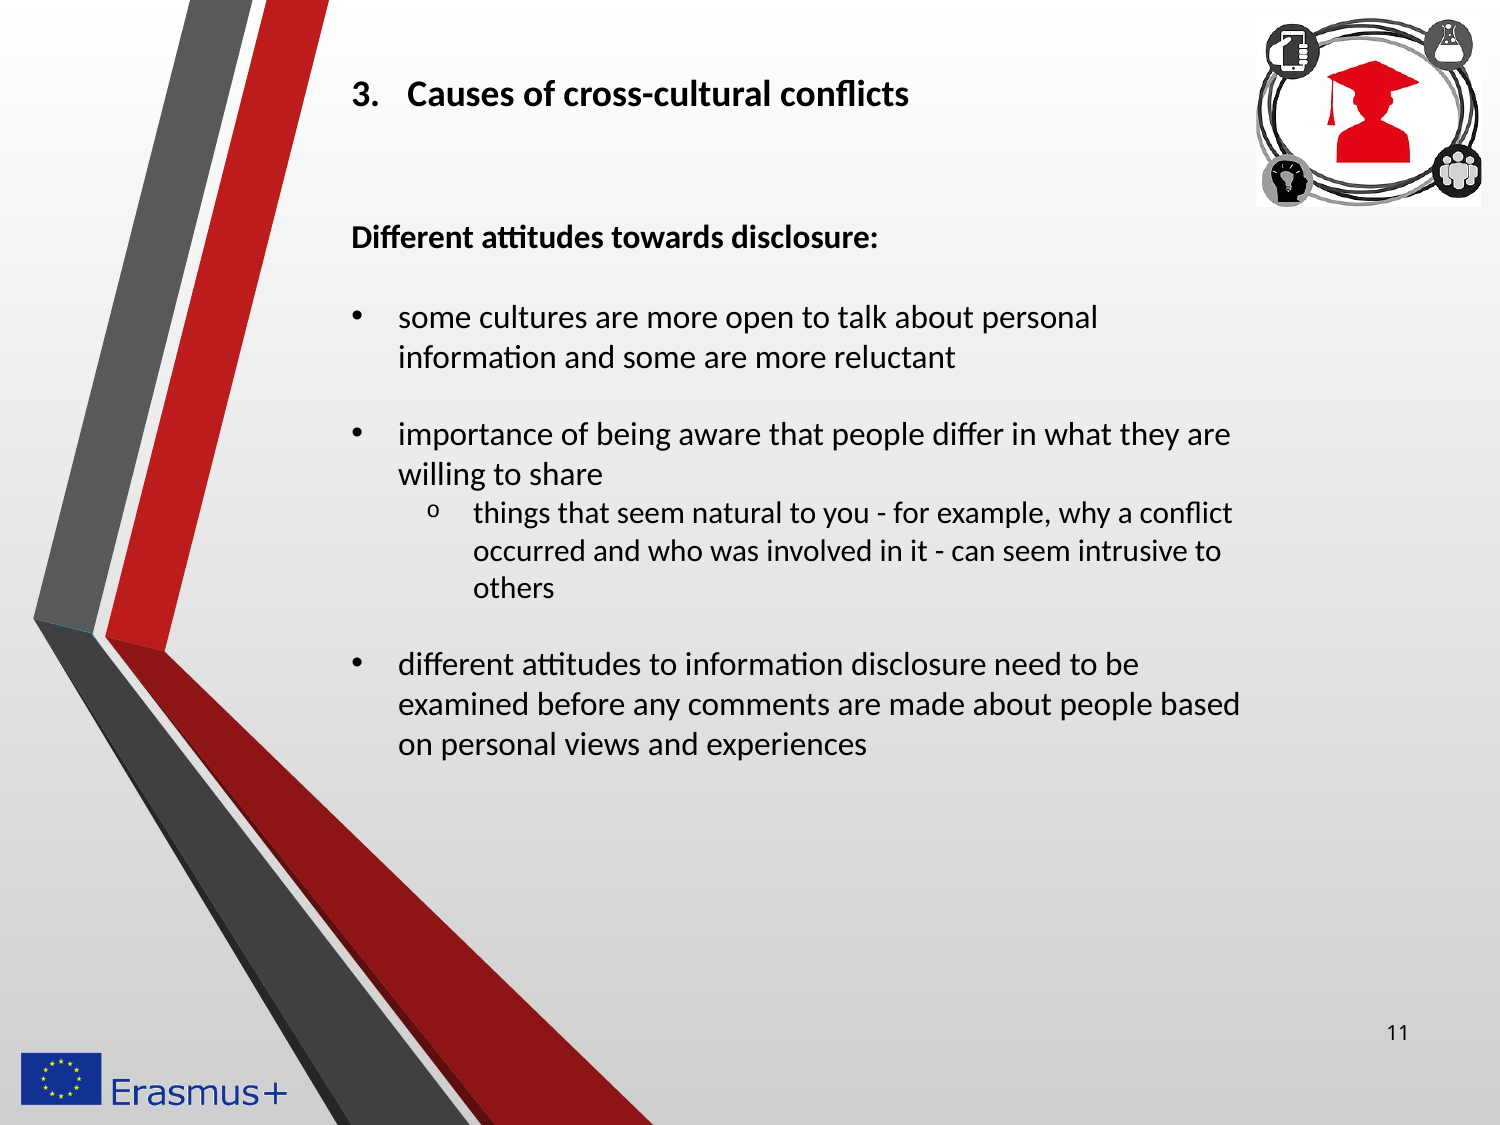

Causes of cross-cultural conflicts
Different attitudes towards disclosure:
some cultures are more open to talk about personal information and some are more reluctant
importance of being aware that people differ in what they are willing to share
things that seem natural to you - for example, why a conflict occurred and who was involved in it - can seem intrusive to others
different attitudes to information disclosure need to be examined before any comments are made about people based on personal views and experiences